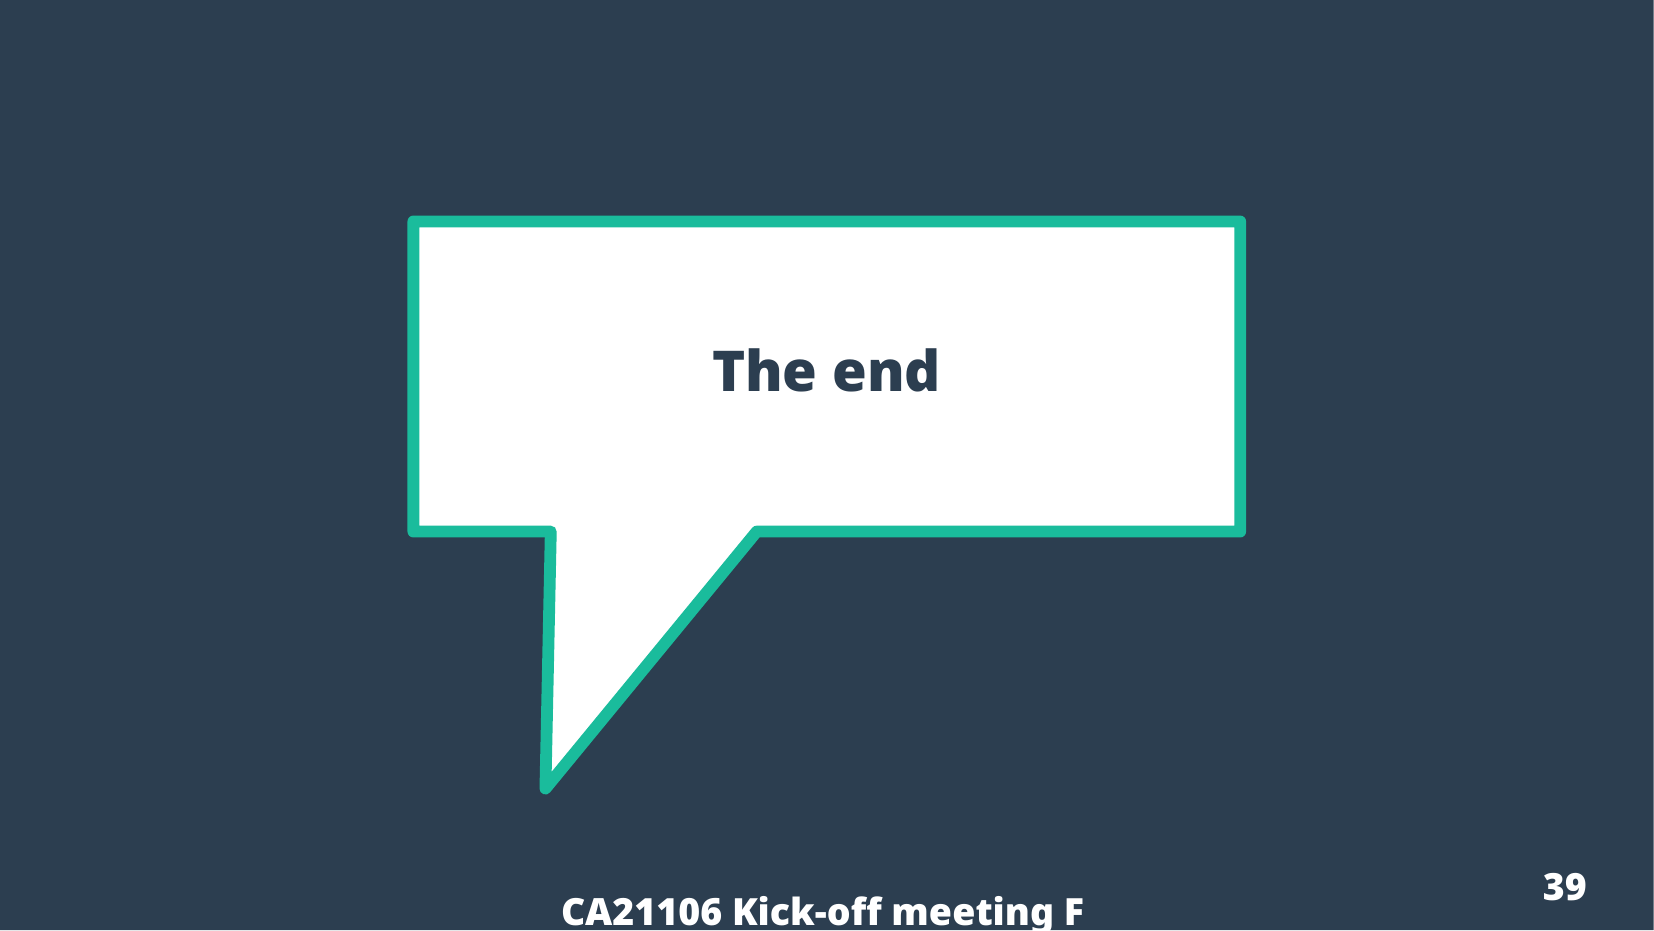

# The end
39
CA21106 Kick-off meeting February 2023